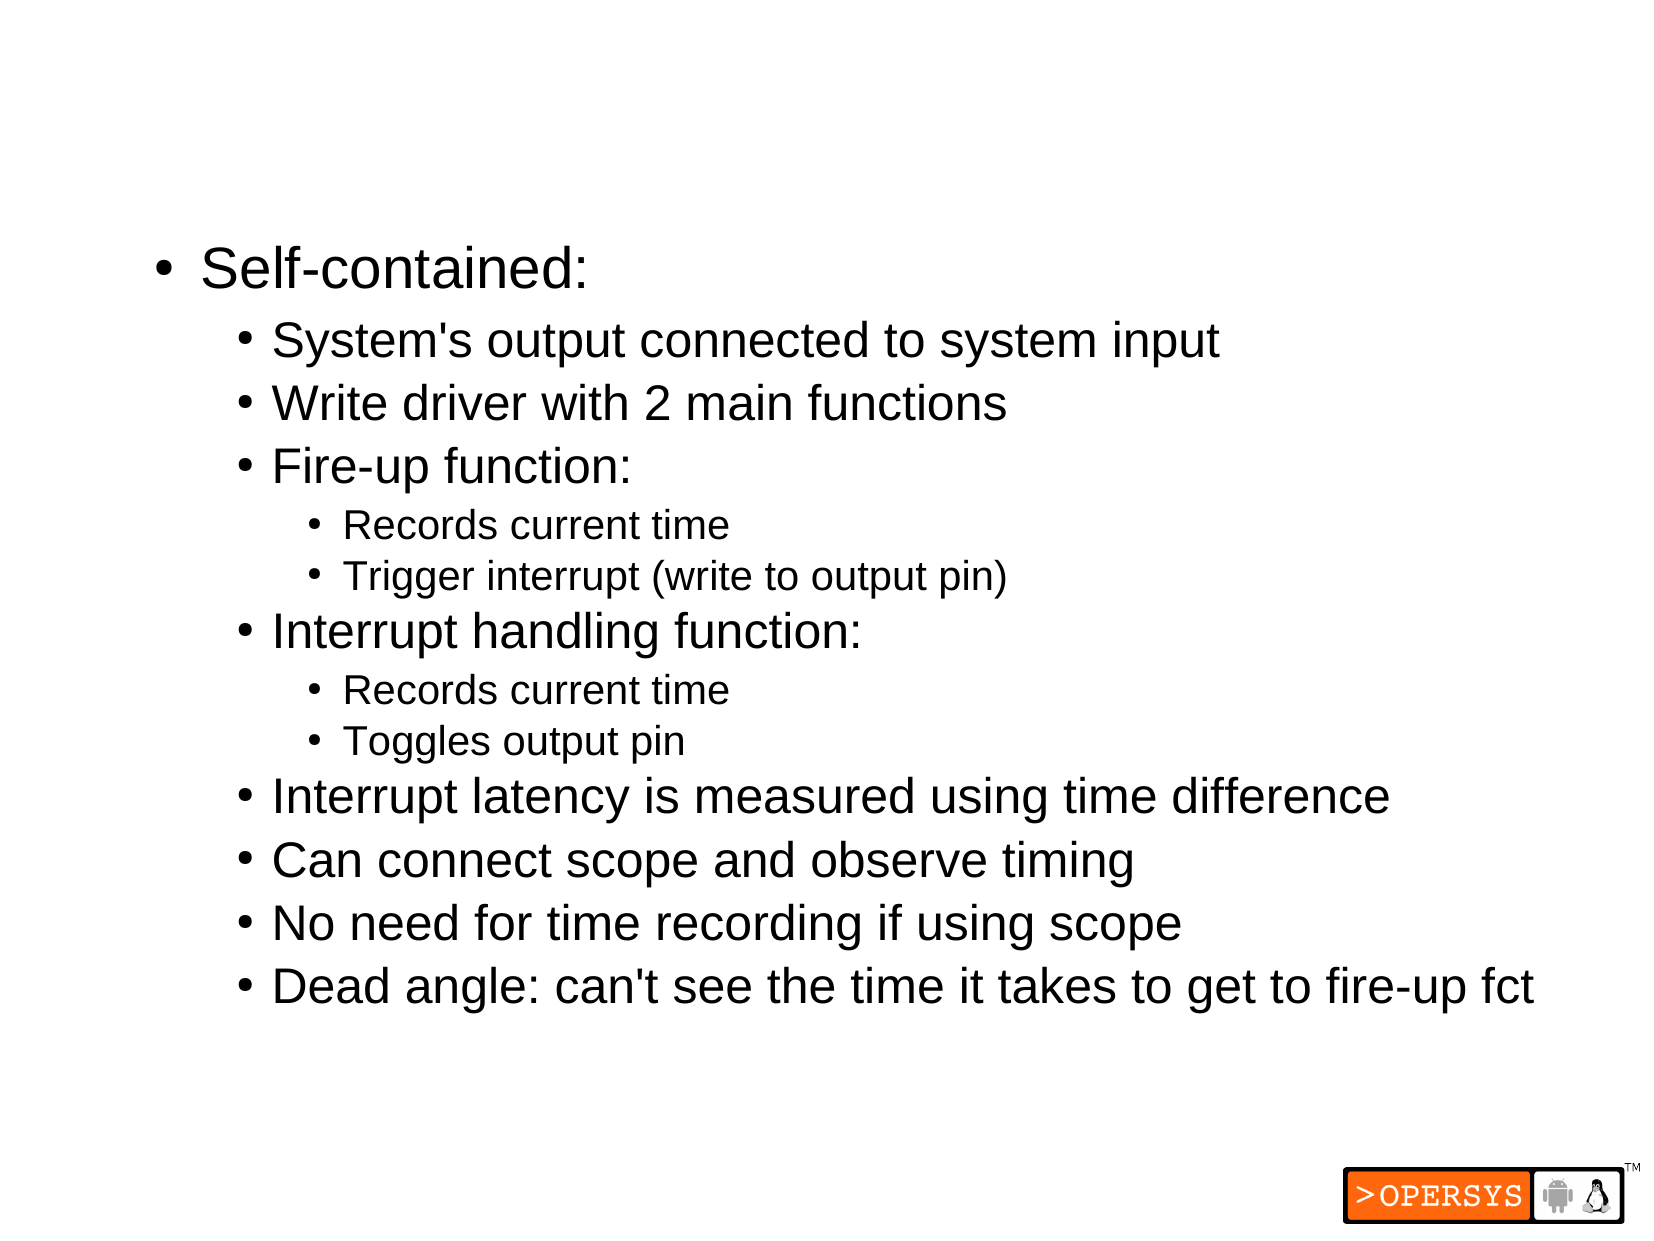

# Self-contained:
System's output connected to system input
Write driver with 2 main functions
Fire-up function:
Records current time
Trigger interrupt (write to output pin)
Interrupt handling function:
Records current time
Toggles output pin
Interrupt latency is measured using time difference
Can connect scope and observe timing
No need for time recording if using scope
Dead angle: can't see the time it takes to get to fire-up fct